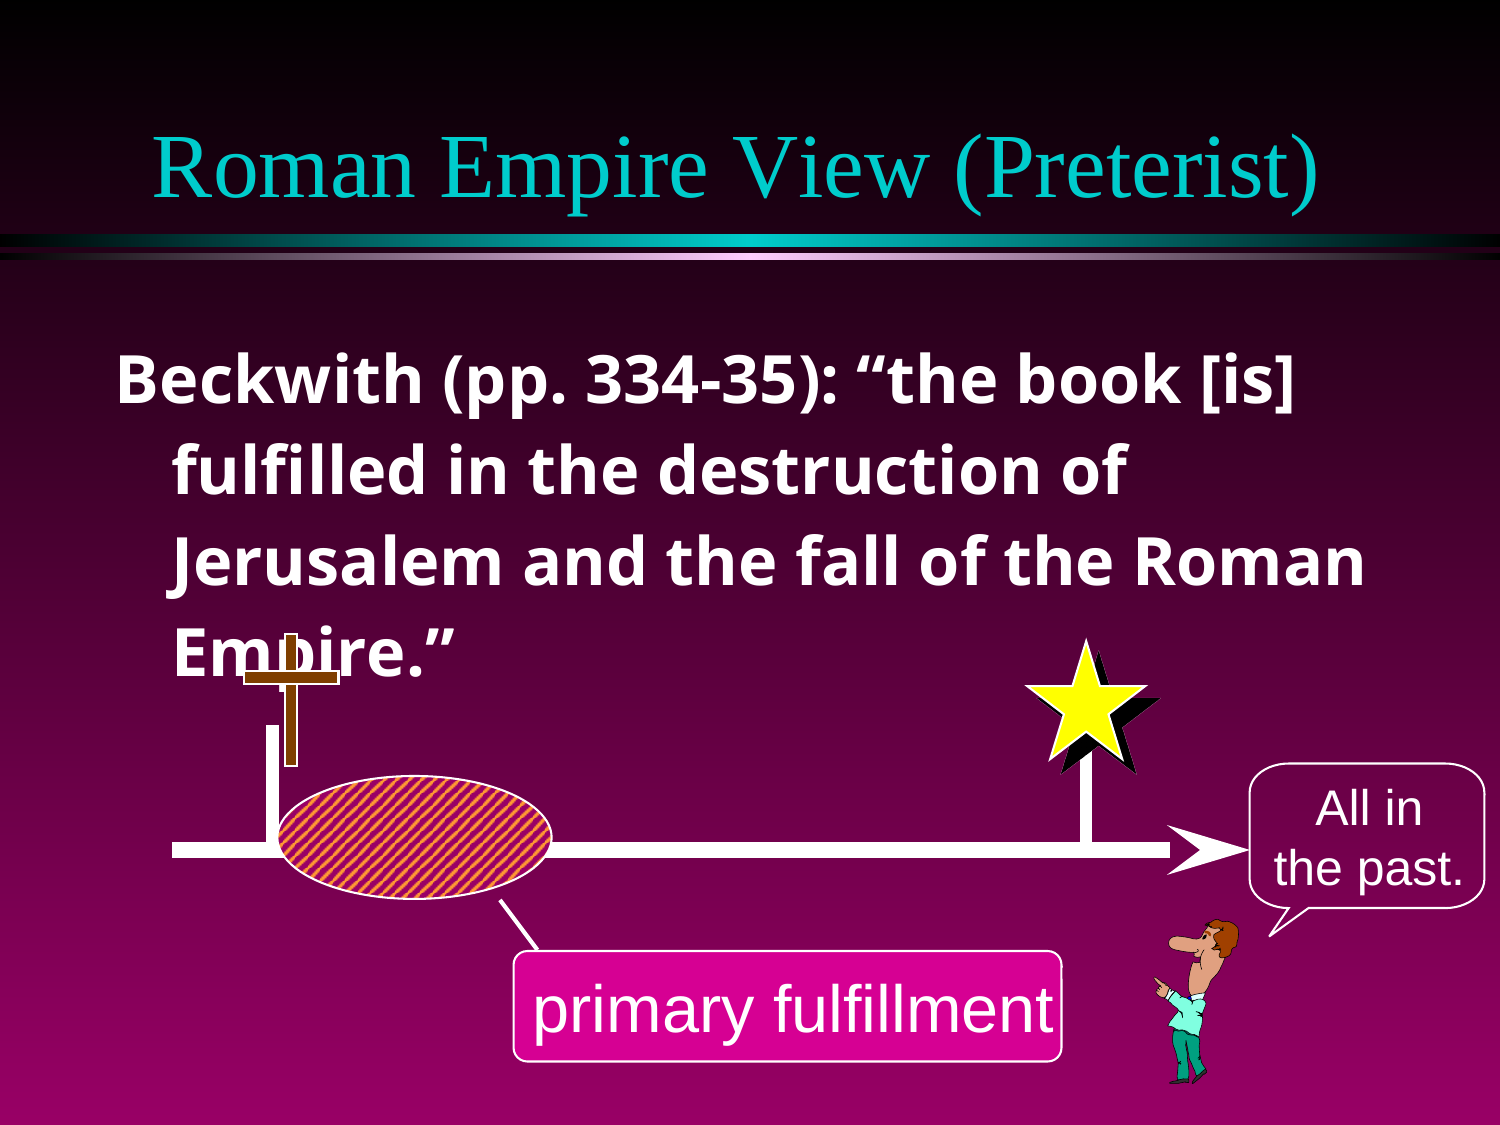

# Roman Empire View (Preterist)
Beckwith (pp. 334-35): “the book [is] fulfilled in the destruction of Jerusalem and the fall of the Roman Empire.”
All in
the past.
primary fulfillment